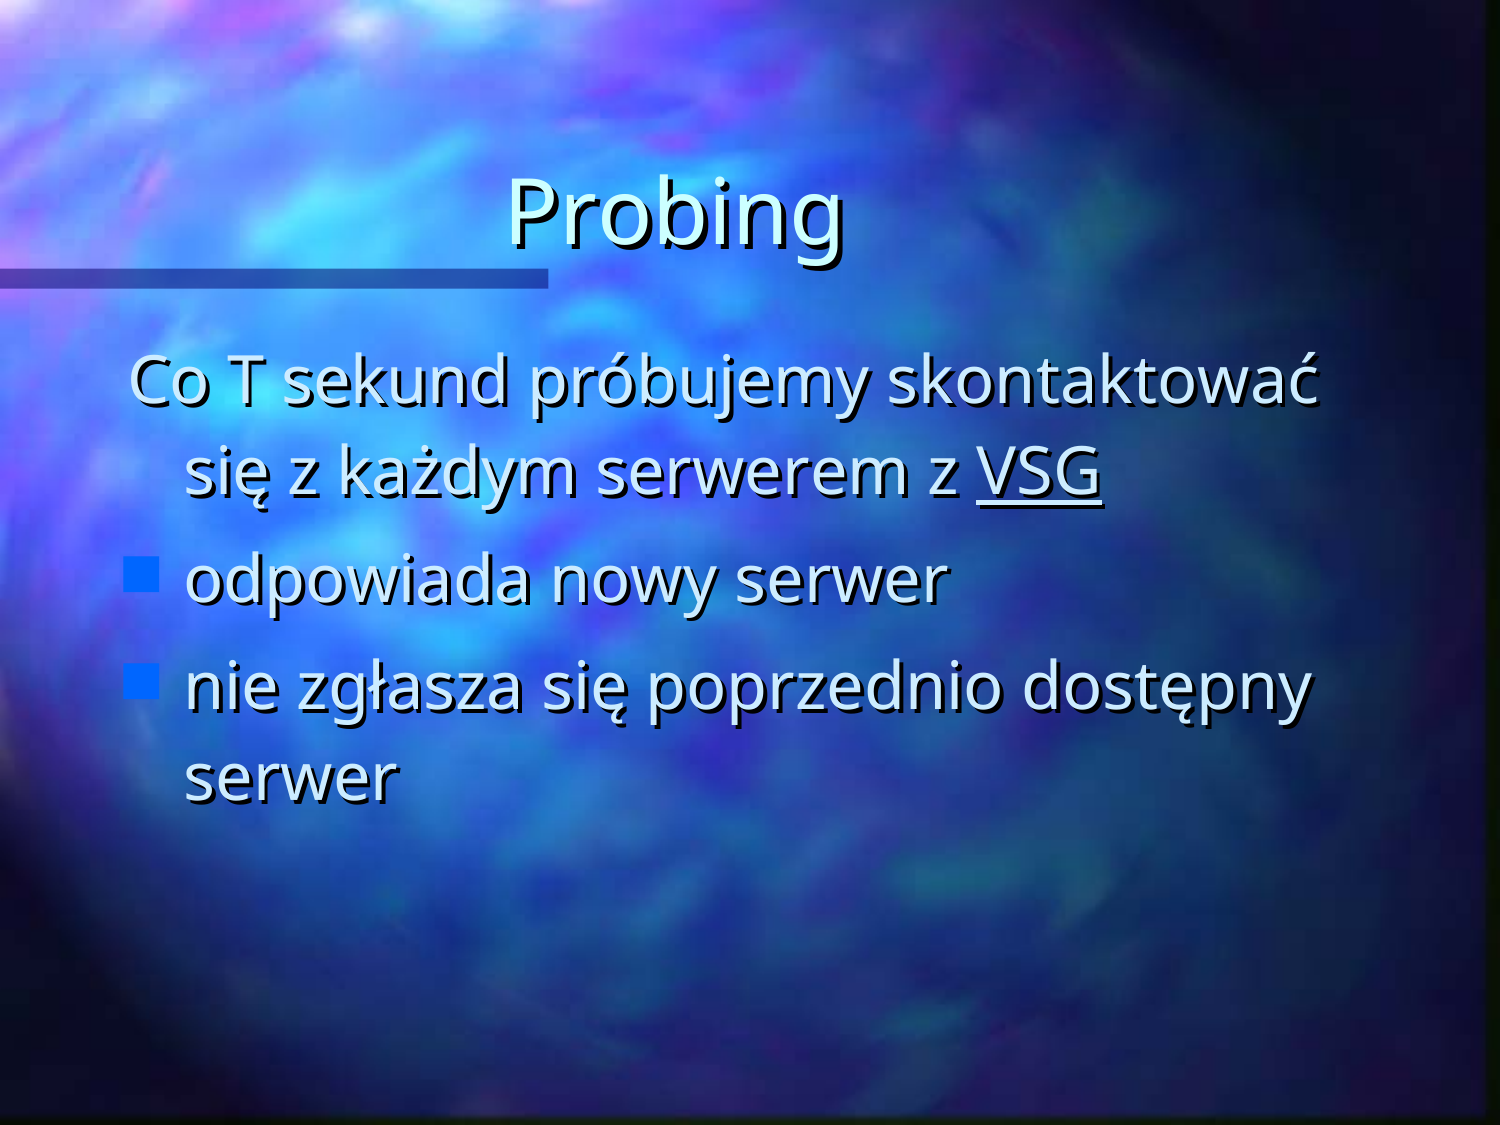

# Probing
Co T sekund próbujemy skontaktować się z każdym serwerem z VSG
odpowiada nowy serwer
nie zgłasza się poprzednio dostępny serwer